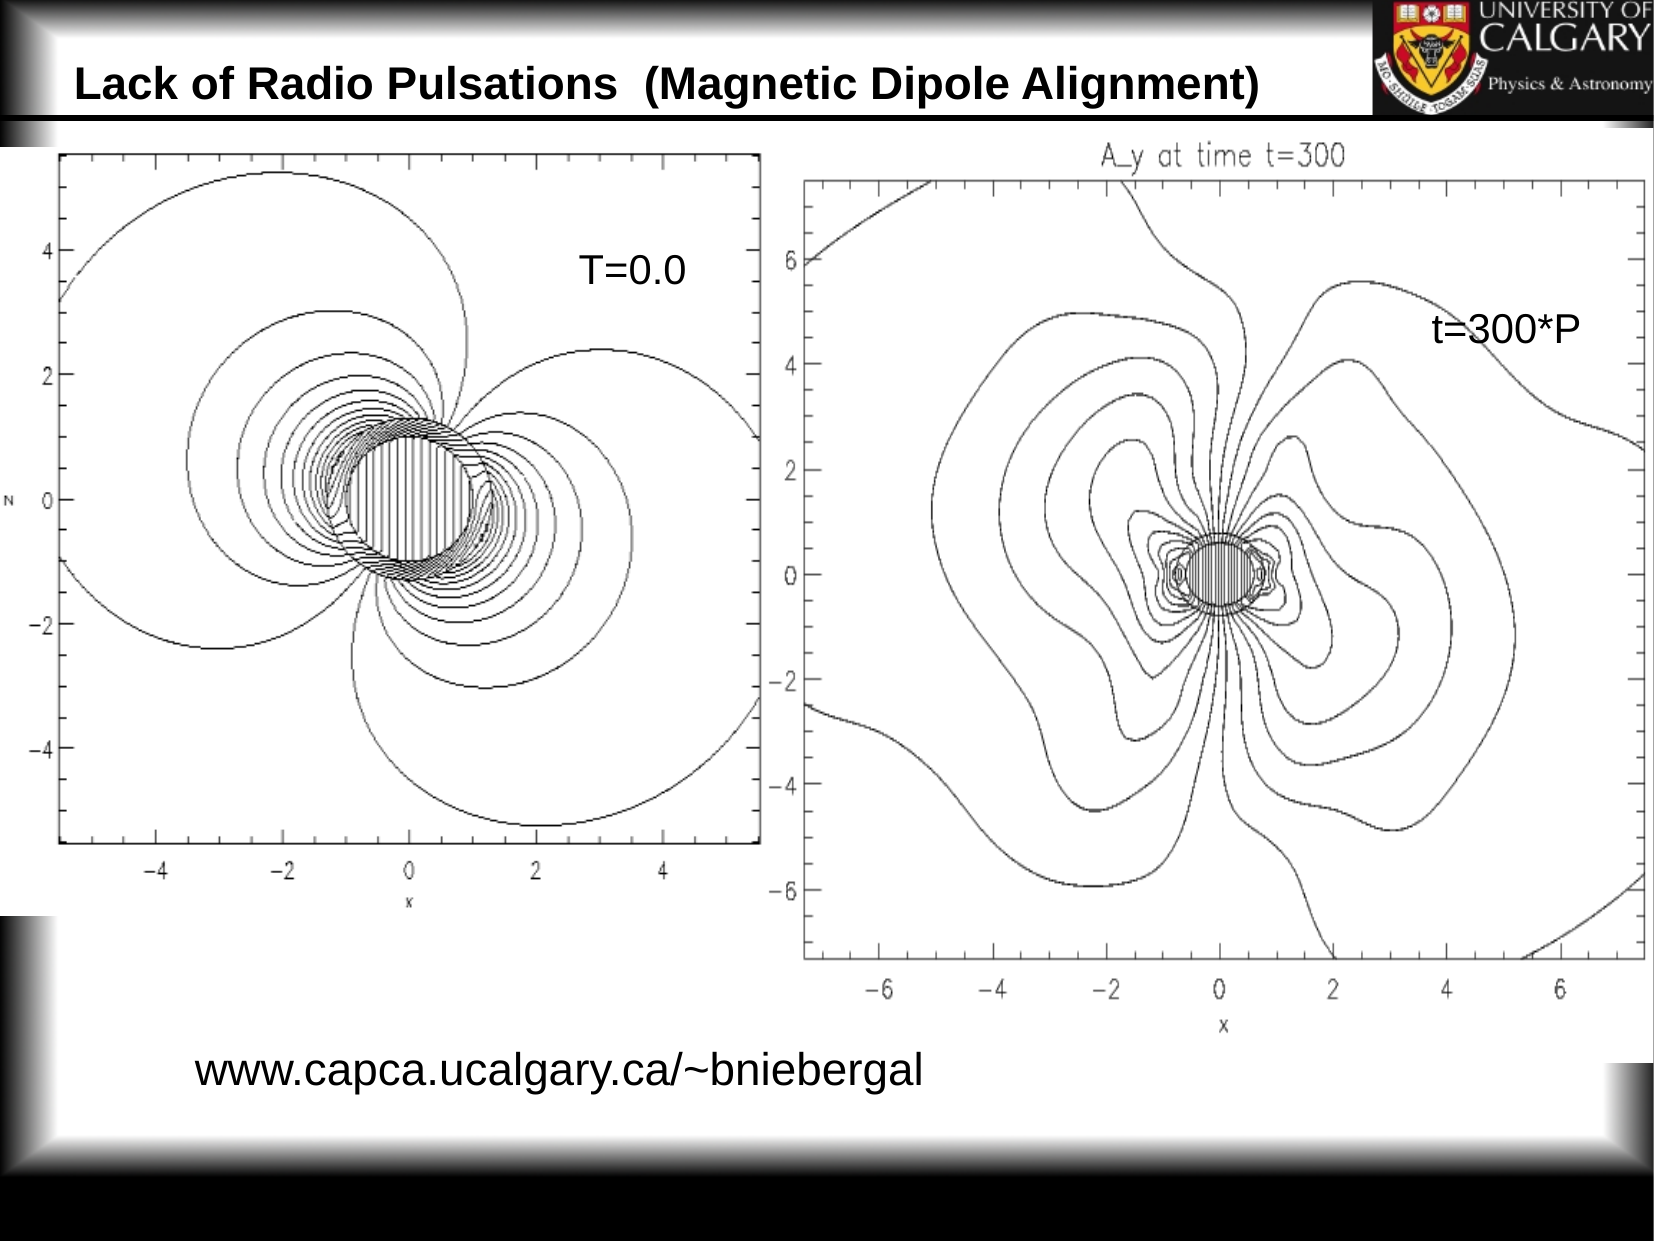

Lack of Radio Pulsations (Magnetic Dipole Alignment)
T=0.0
t=300*P
www.capca.ucalgary.ca/~bniebergal